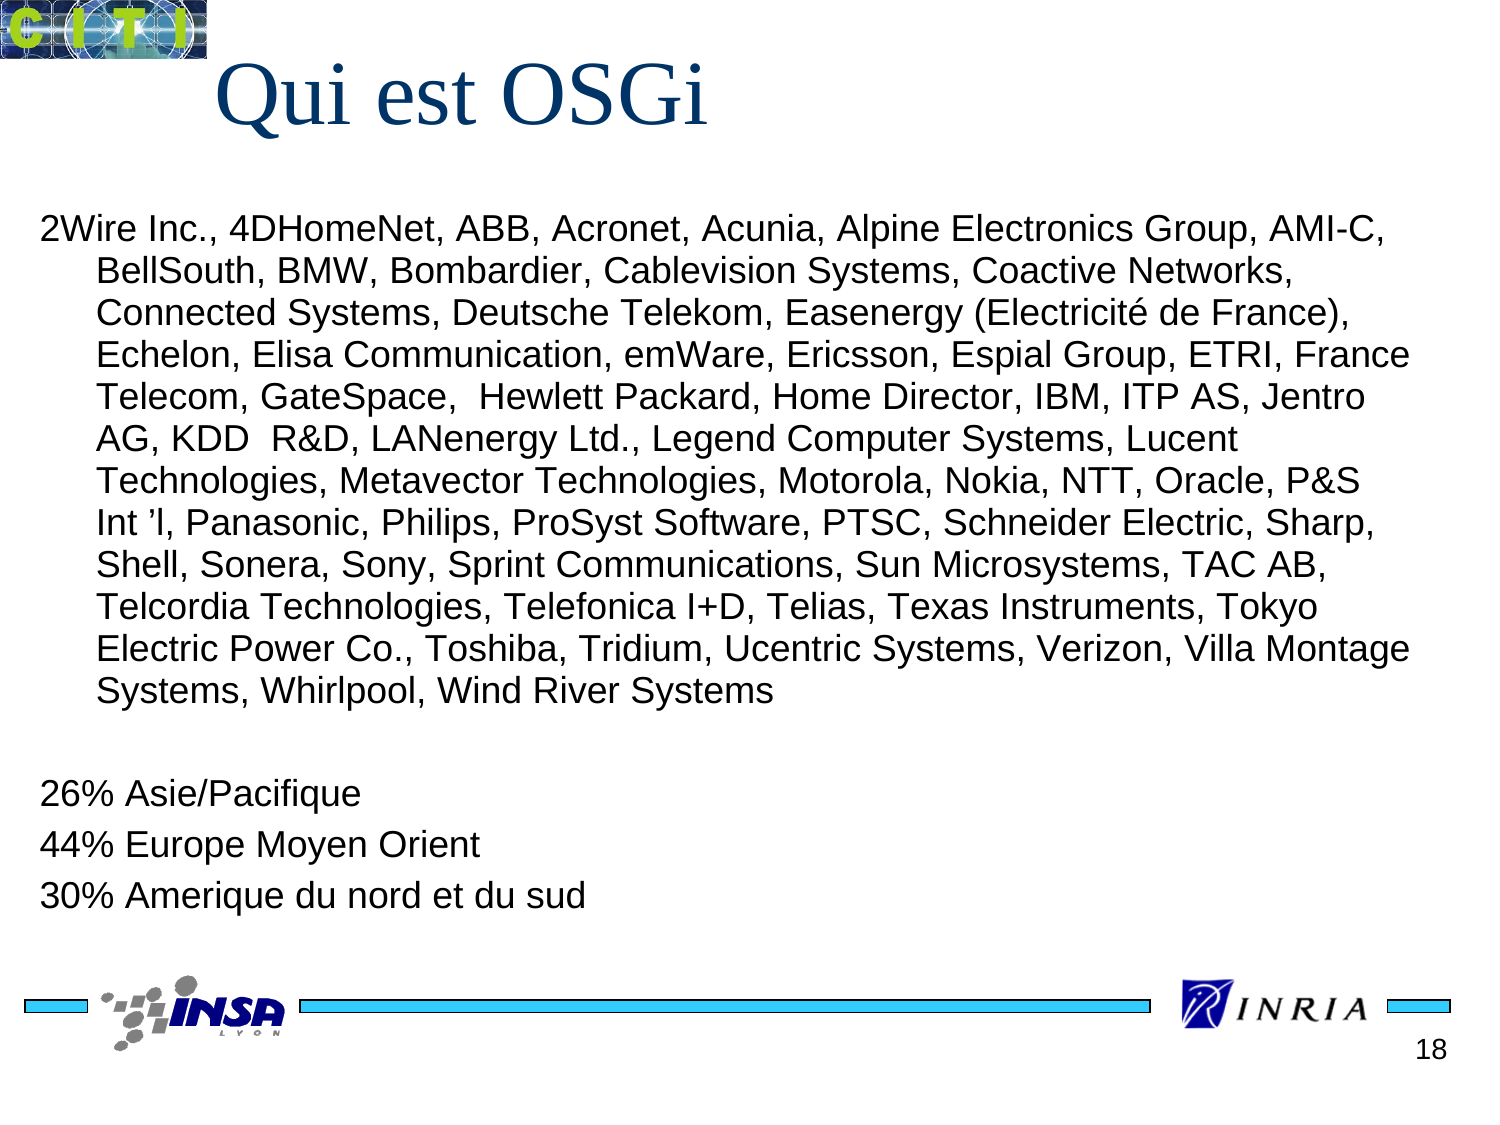

# Qui est OSGi
2Wire Inc., 4DHomeNet, ABB, Acronet, Acunia, Alpine Electronics Group, AMI-C, BellSouth, BMW, Bombardier, Cablevision Systems, Coactive Networks, Connected Systems, Deutsche Telekom, Easenergy (Electricité de France), Echelon, Elisa Communication, emWare, Ericsson, Espial Group, ETRI, France Telecom, GateSpace, Hewlett Packard, Home Director, IBM, ITP AS, Jentro AG, KDD R&D, LANenergy Ltd., Legend Computer Systems, Lucent Technologies, Metavector Technologies, Motorola, Nokia, NTT, Oracle, P&S Int ’l, Panasonic, Philips, ProSyst Software, PTSC, Schneider Electric, Sharp, Shell, Sonera, Sony, Sprint Communications, Sun Microsystems, TAC AB, Telcordia Technologies, Telefonica I+D, Telias, Texas Instruments, Tokyo Electric Power Co., Toshiba, Tridium, Ucentric Systems, Verizon, Villa Montage Systems, Whirlpool, Wind River Systems
26% Asie/Pacifique
44% Europe Moyen Orient
30% Amerique du nord et du sud
18